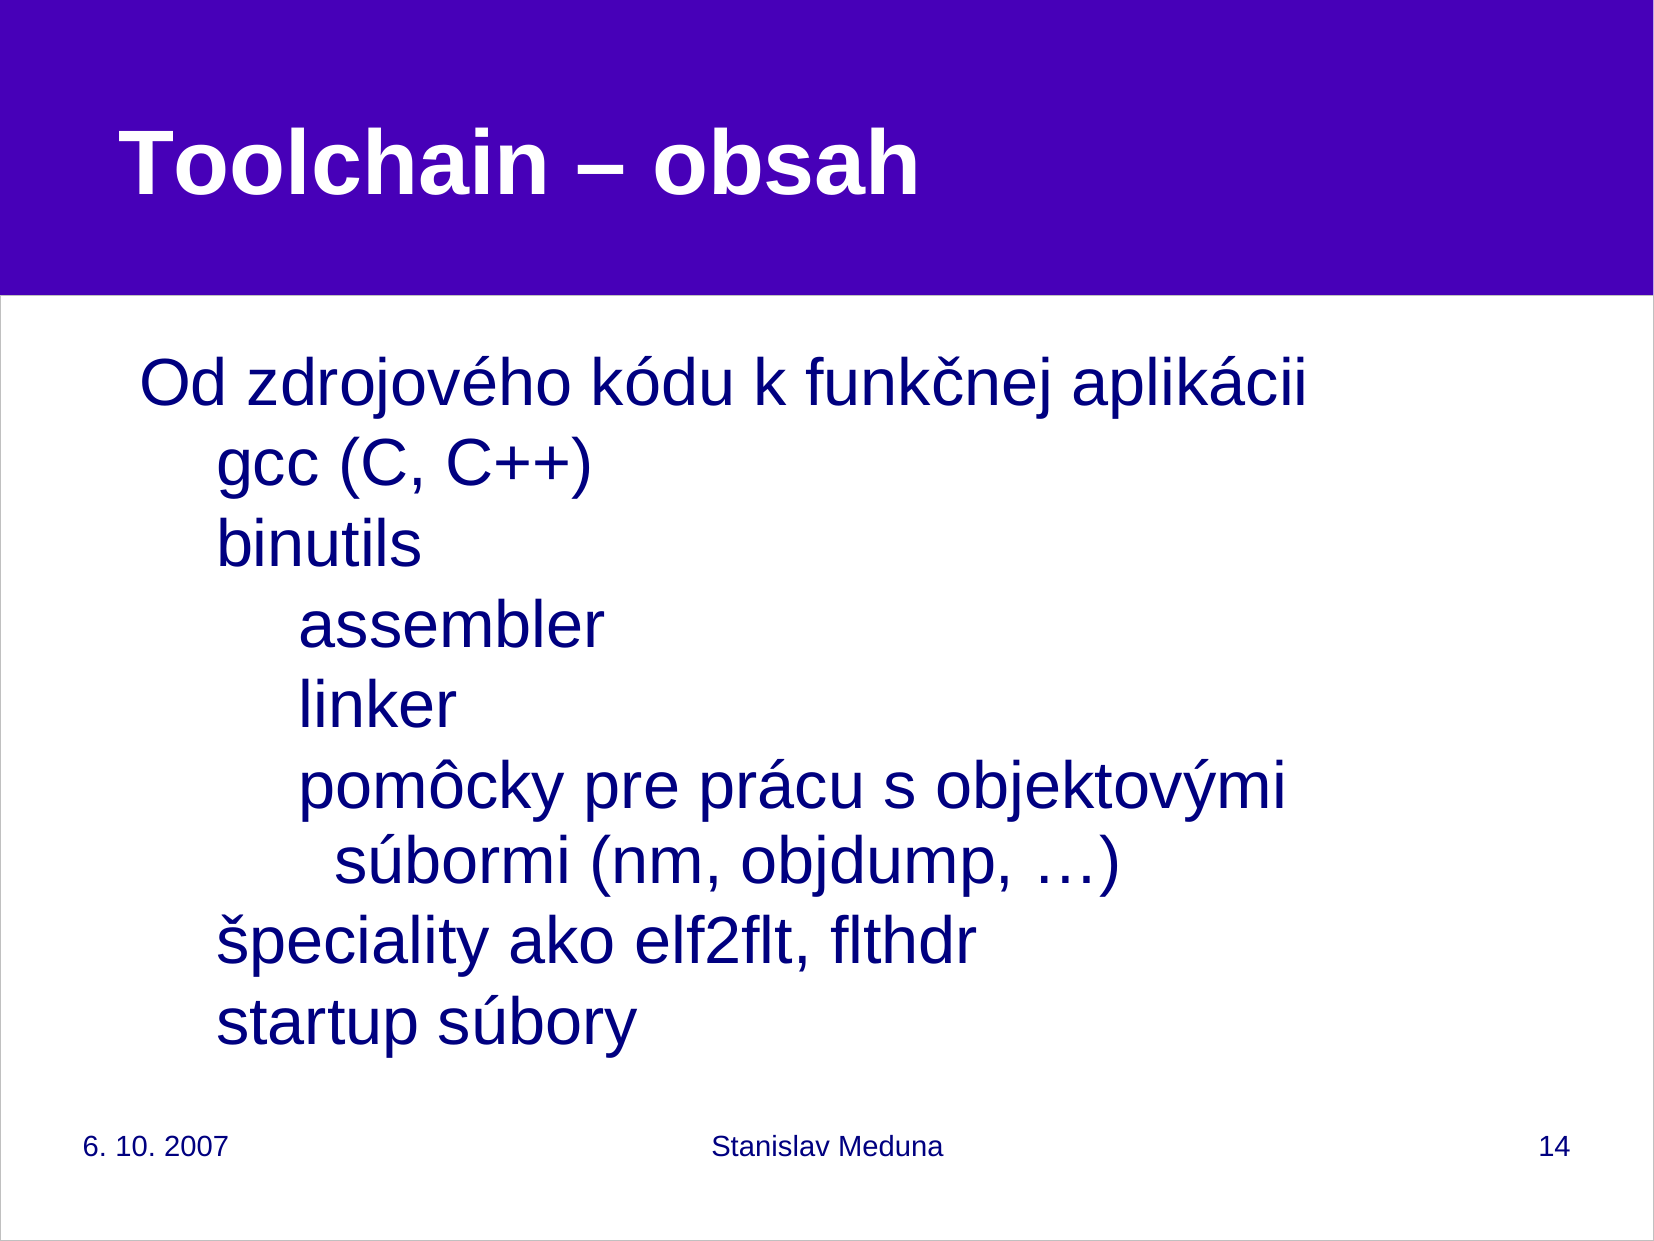

# Toolchain – obsah
Od zdrojového kódu k funkčnej aplikácii
gcc (C, C++)
binutils
assembler
linker
pomôcky pre prácu s objektovými súbormi (nm, objdump, …)
špeciality ako elf2flt, flthdr
startup súbory
6. 10. 2007
Stanislav Meduna
14